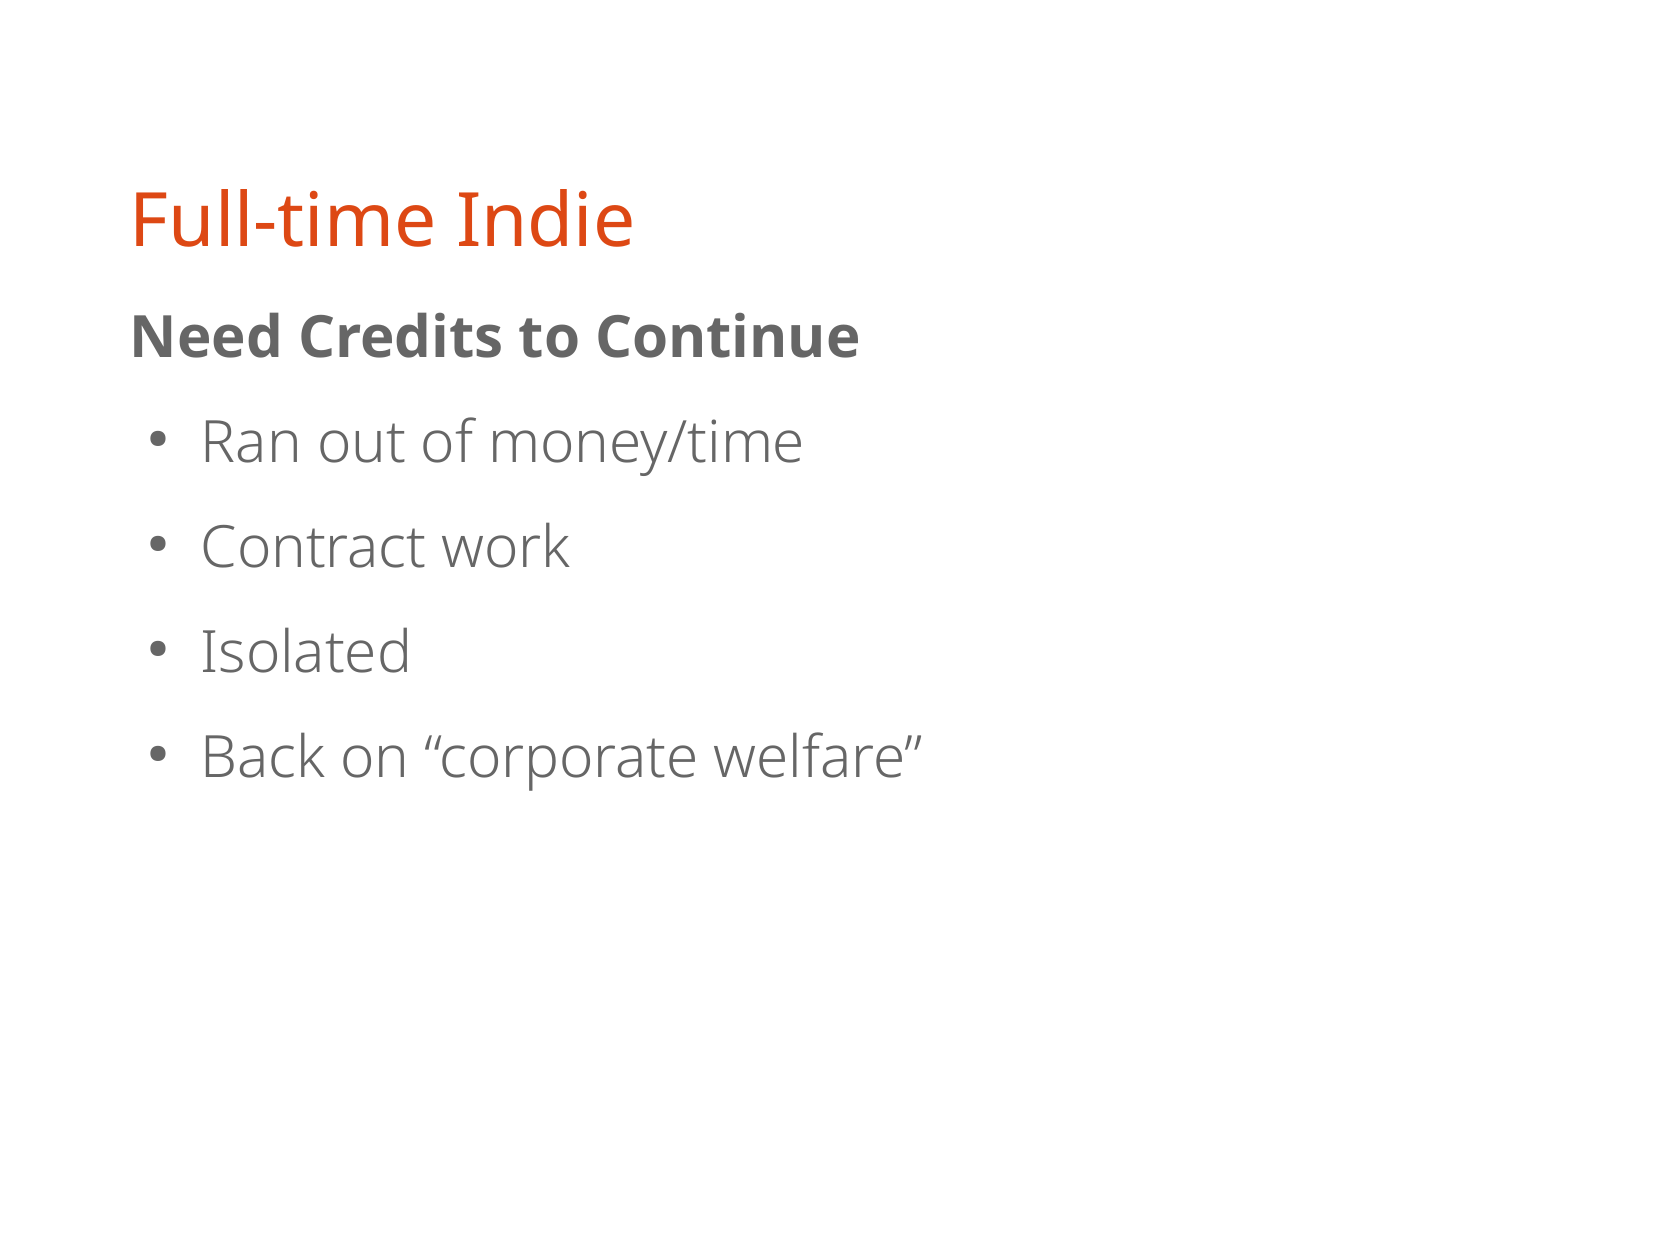

# Full-time Indie
Need Credits to Continue
Ran out of money/time
Contract work
Isolated
Back on “corporate welfare”